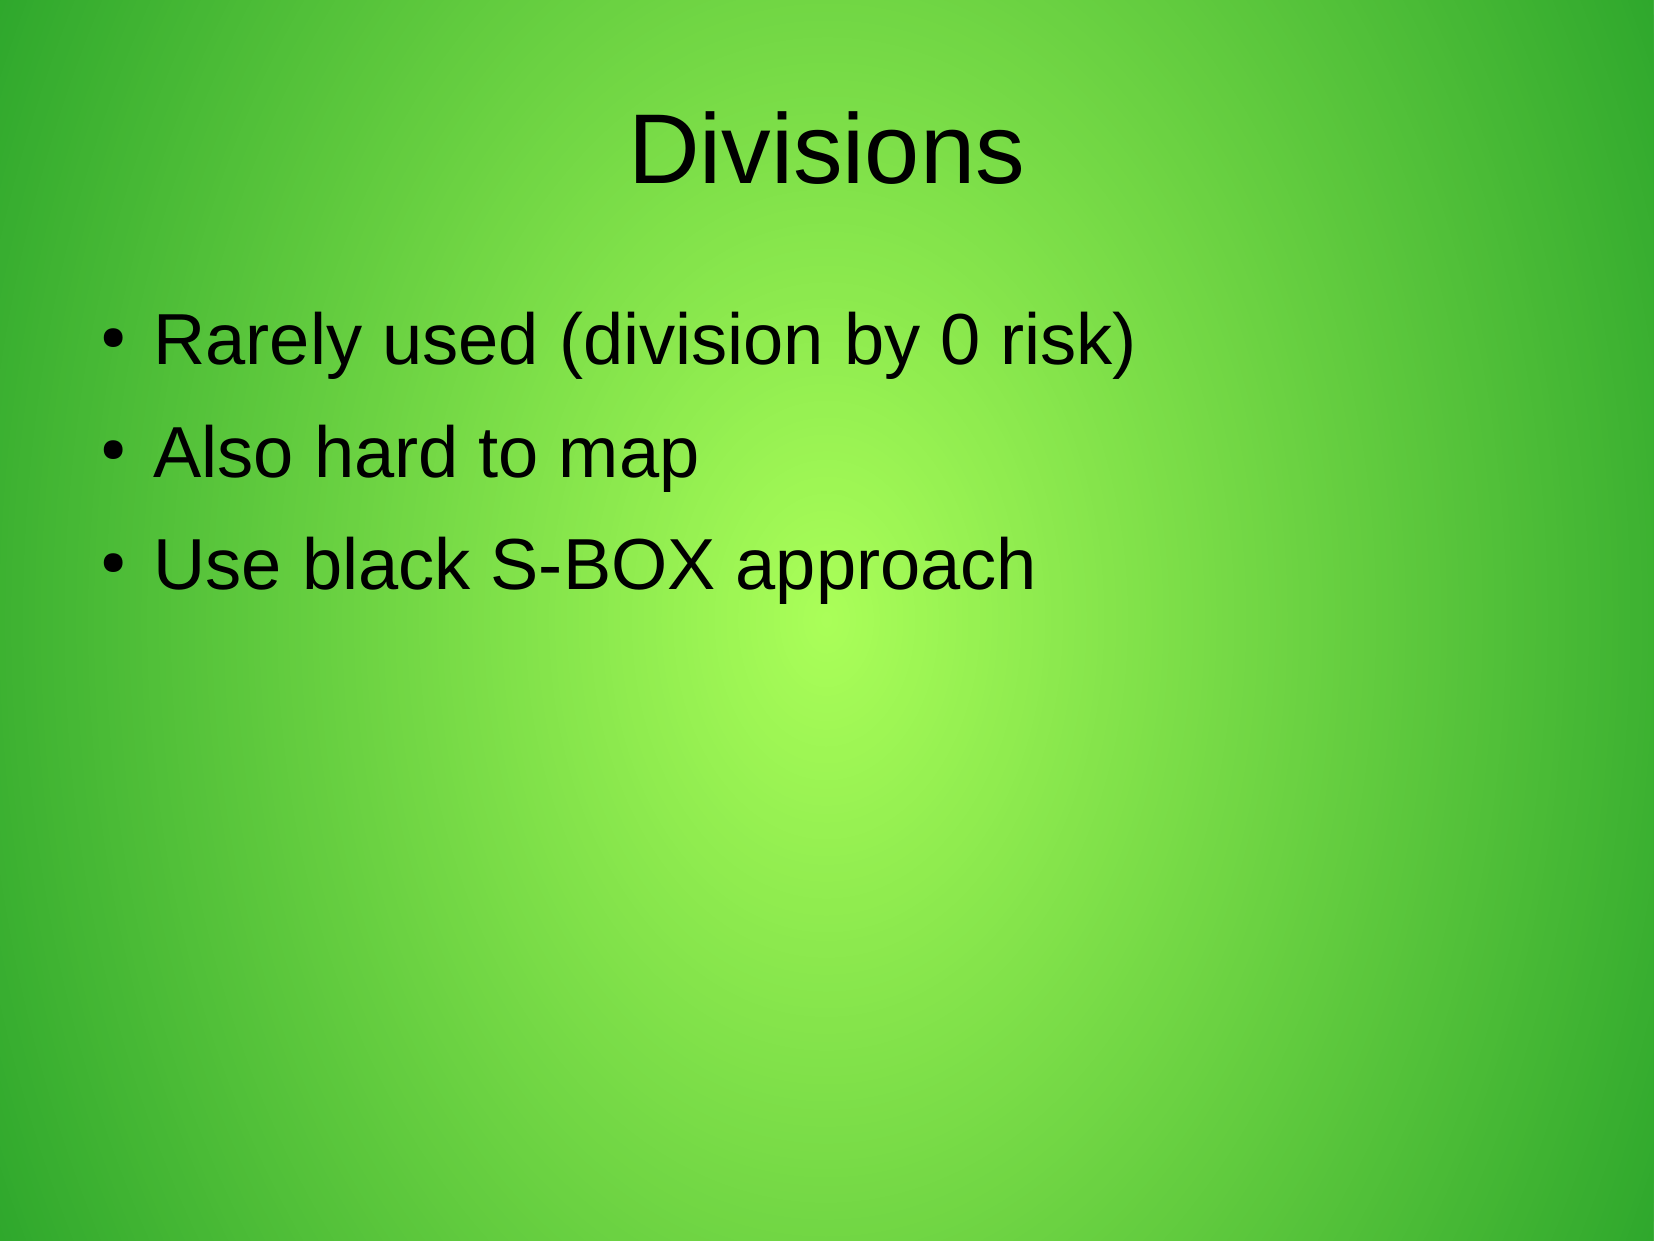

# Divisions
Rarely used (division by 0 risk)
Also hard to map
Use black S-BOX approach